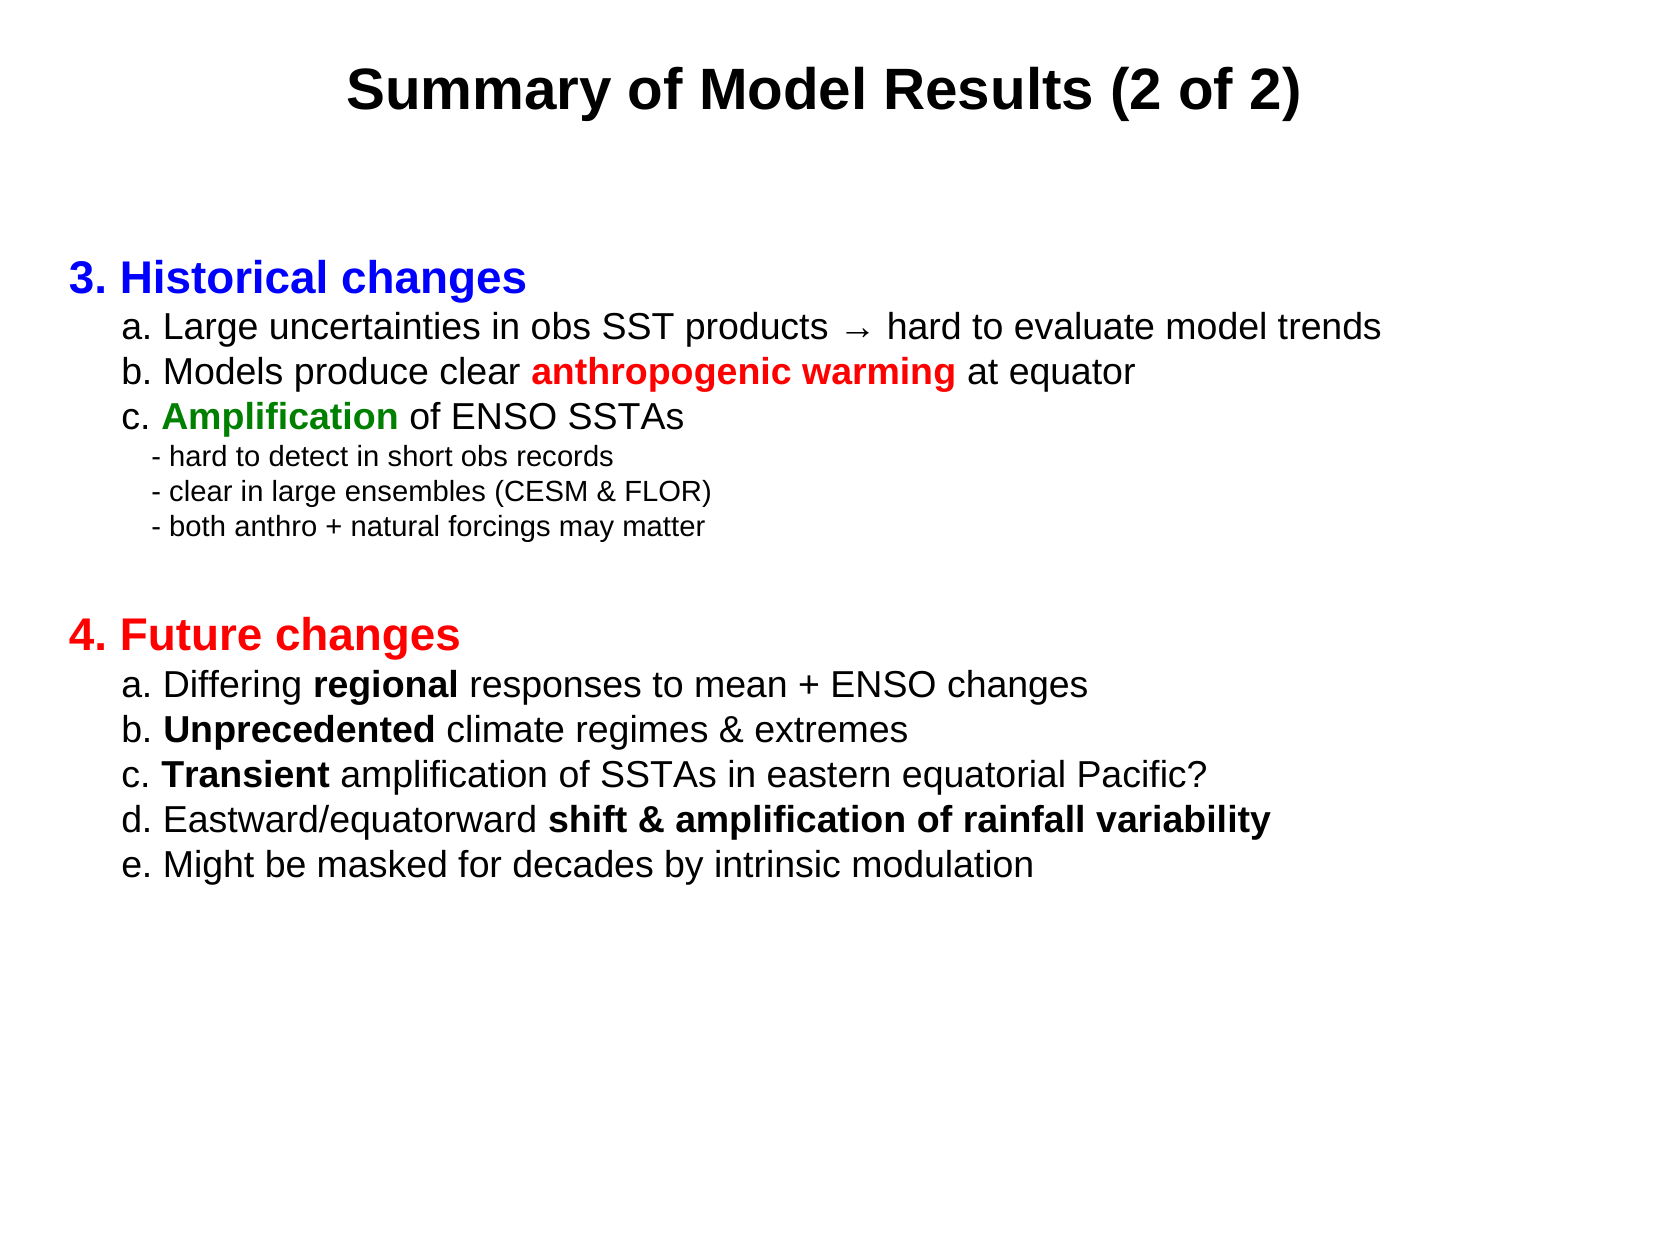

Summary of Model Results (2 of 2)
3. Historical changes
 a. Large uncertainties in obs SST products → hard to evaluate model trends
 b. Models produce clear anthropogenic warming at equator
 c. Amplification of ENSO SSTAs
 - hard to detect in short obs records
 - clear in large ensembles (CESM & FLOR)
 - both anthro + natural forcings may matter
4. Future changes
 a. Differing regional responses to mean + ENSO changes
 b. Unprecedented climate regimes & extremes
 c. Transient amplification of SSTAs in eastern equatorial Pacific?
 d. Eastward/equatorward shift & amplification of rainfall variability
 e. Might be masked for decades by intrinsic modulation